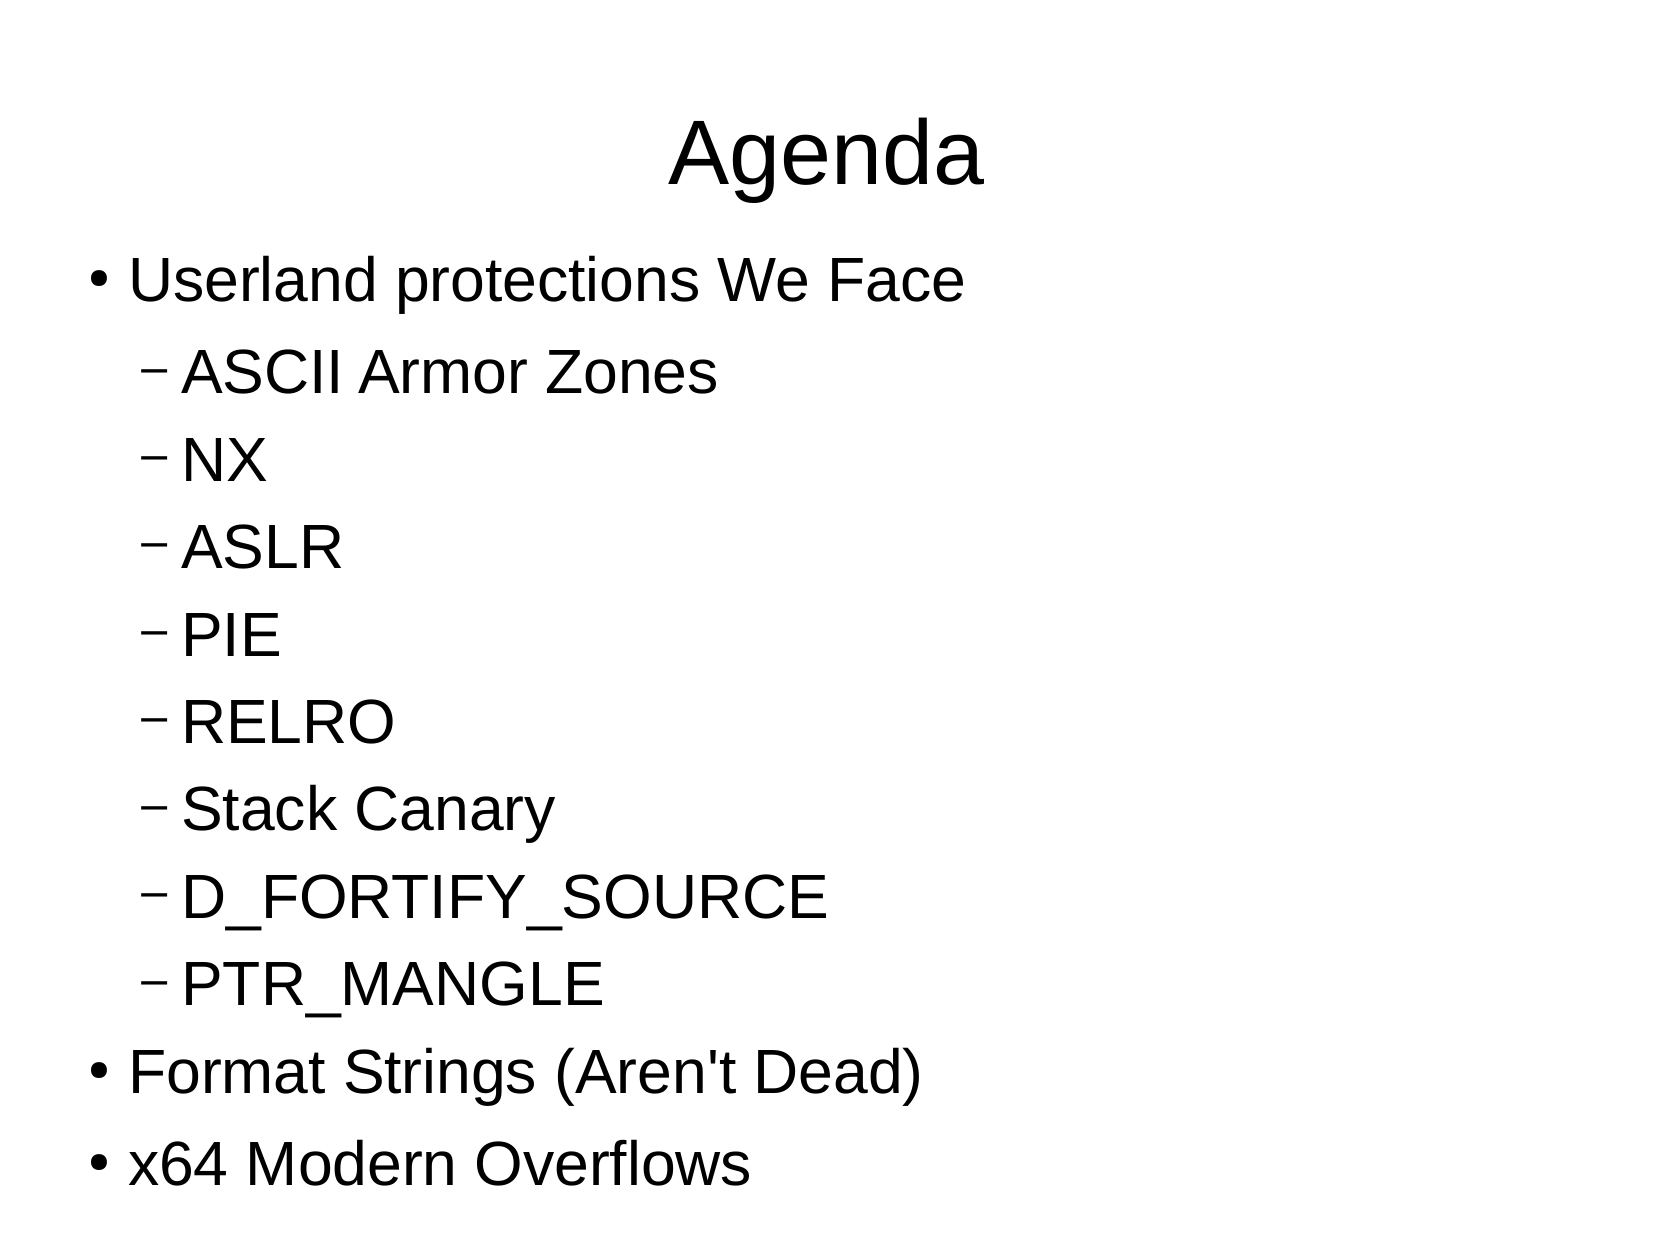

# Agenda
Userland protections We Face
ASCII Armor Zones
NX
ASLR
PIE
RELRO
Stack Canary
D_FORTIFY_SOURCE
PTR_MANGLE
Format Strings (Aren't Dead)
x64 Modern Overflows